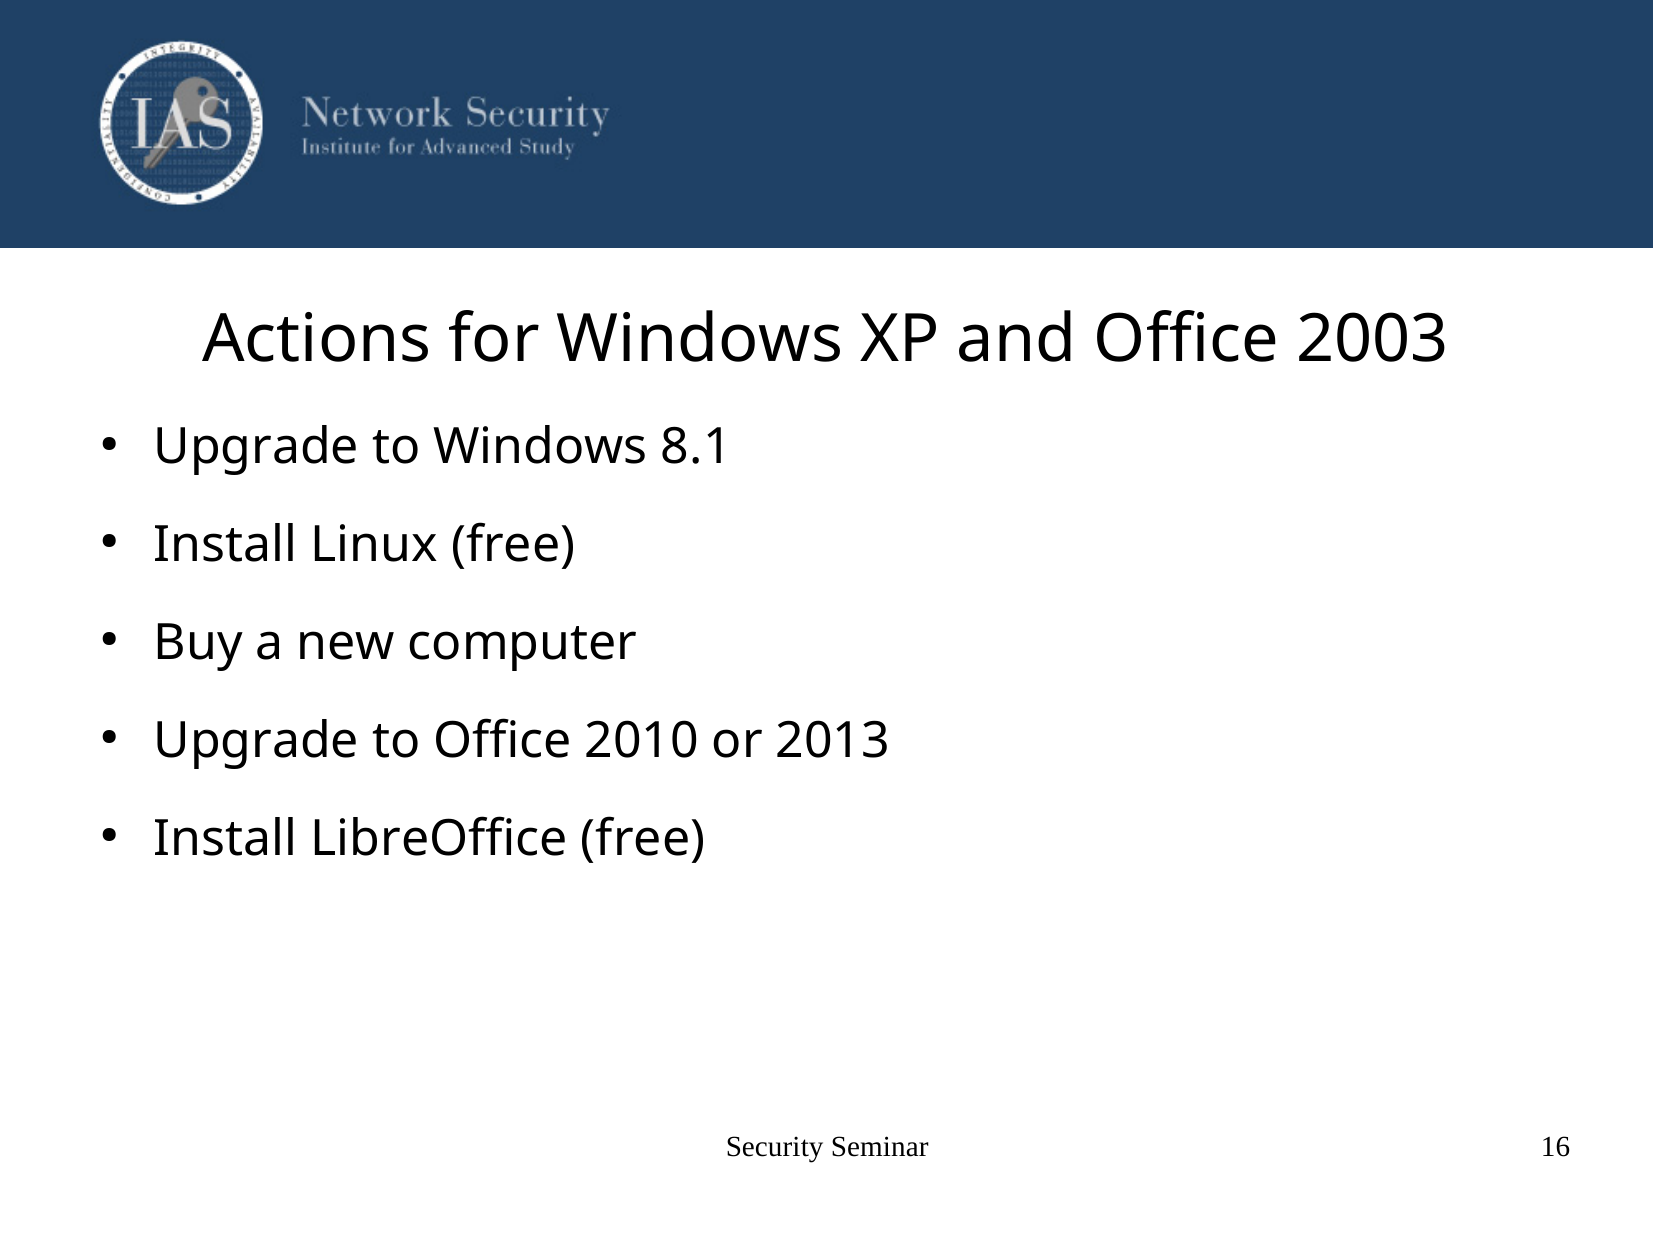

#
Actions for Windows XP and Office 2003
Upgrade to Windows 8.1
Install Linux (free)
Buy a new computer
Upgrade to Office 2010 or 2013
Install LibreOffice (free)
Security Seminar
16